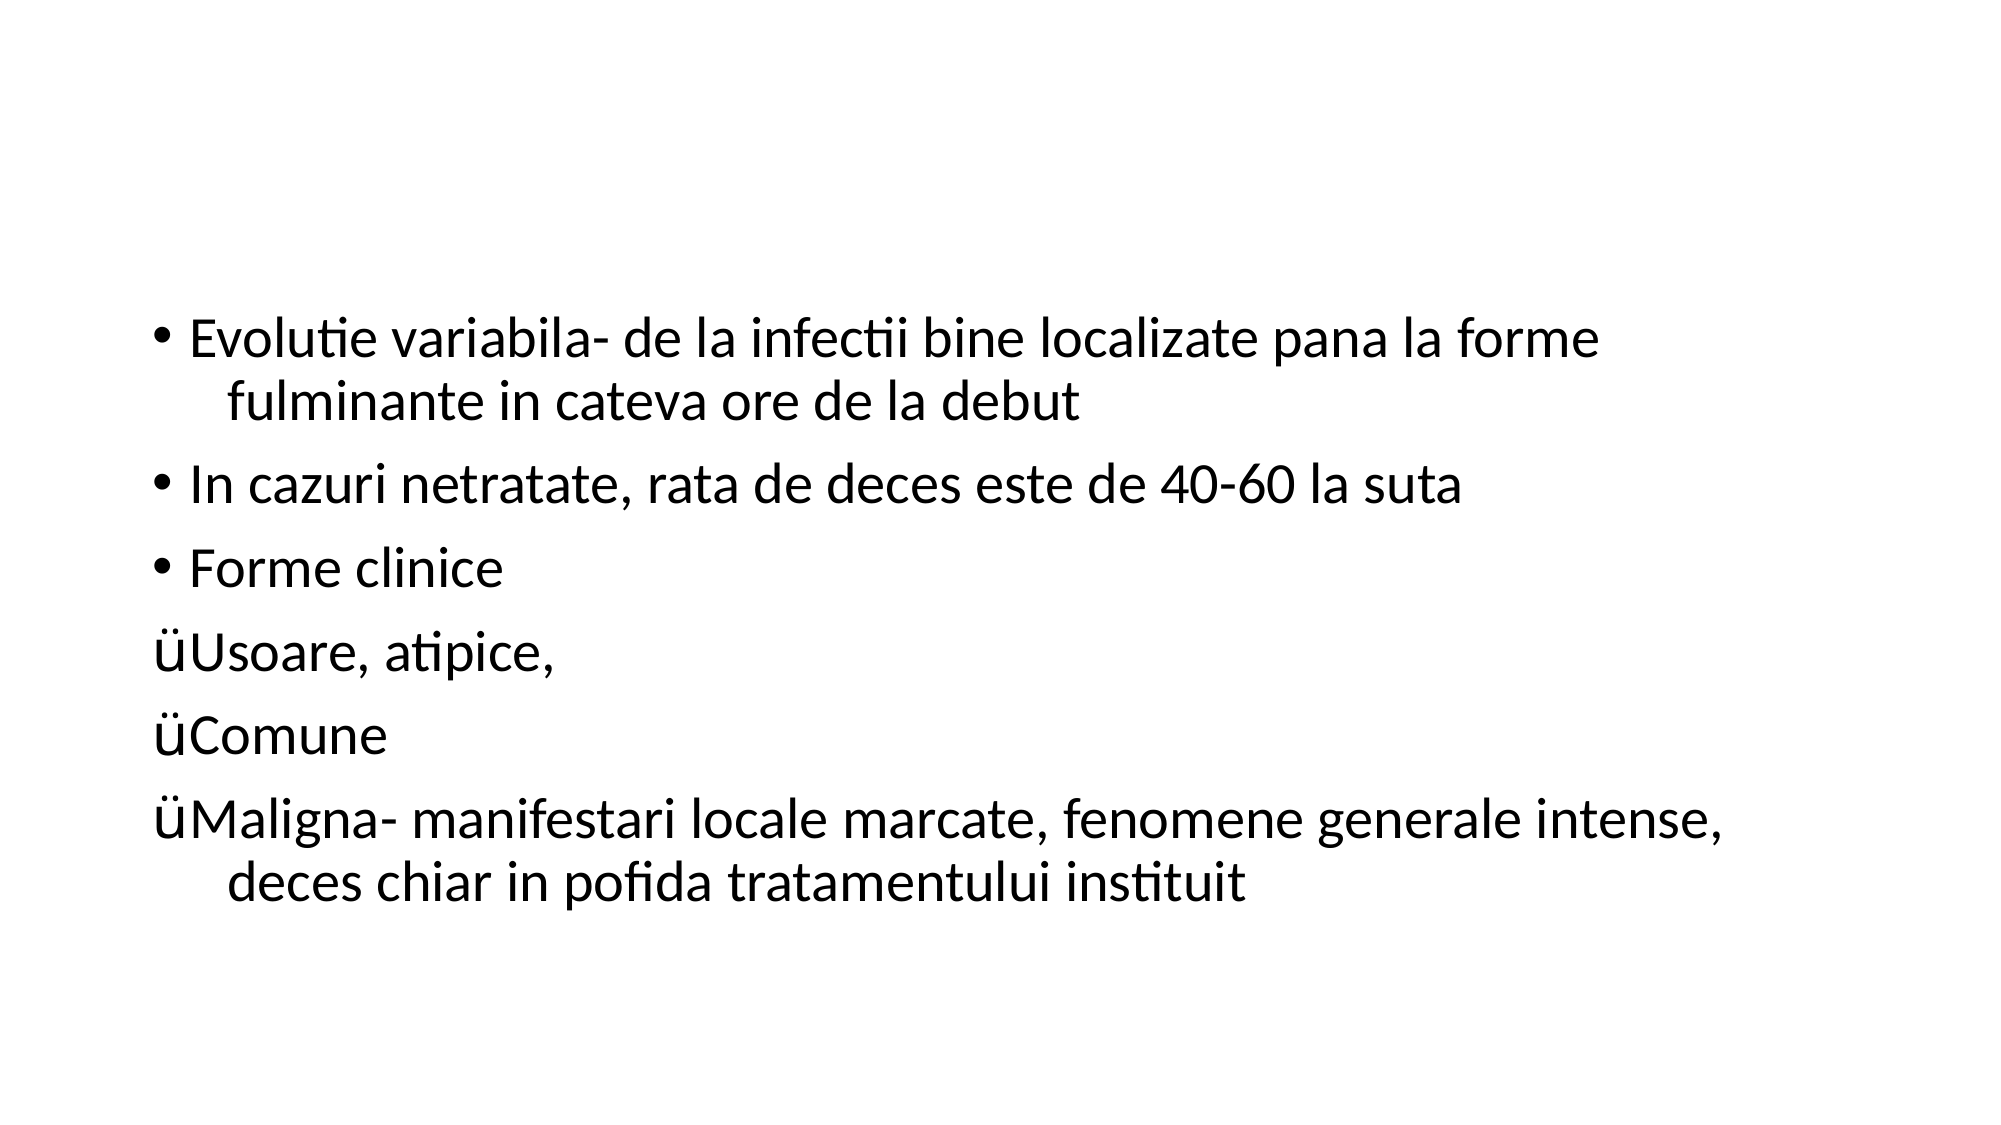

#
Evolutie variabila- de la infectii bine localizate pana la forme fulminante in cateva ore de la debut
In cazuri netratate, rata de deces este de 40-60 la suta
Forme clinice
Usoare, atipice,
Comune
Maligna- manifestari locale marcate, fenomene generale intense, deces chiar in pofida tratamentului instituit